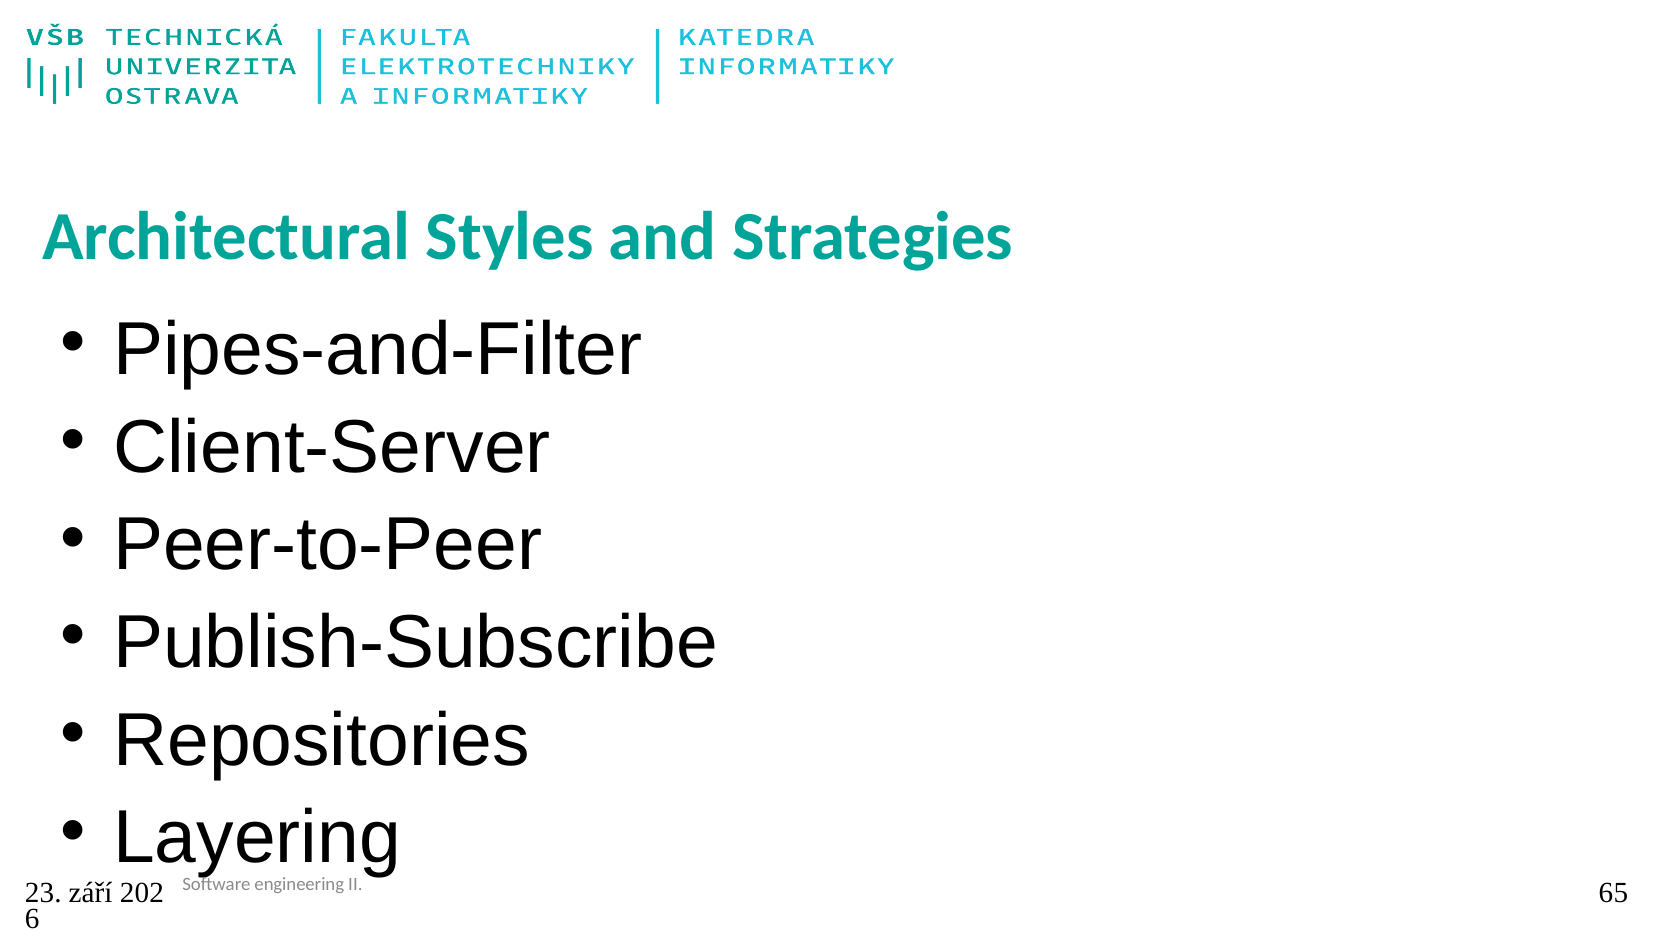

Architectural Styles and Strategies
# Pipes-and-Filter
Client-Server
Peer-to-Peer
Publish-Subscribe
Repositories
Layering
Software engineering II.
65